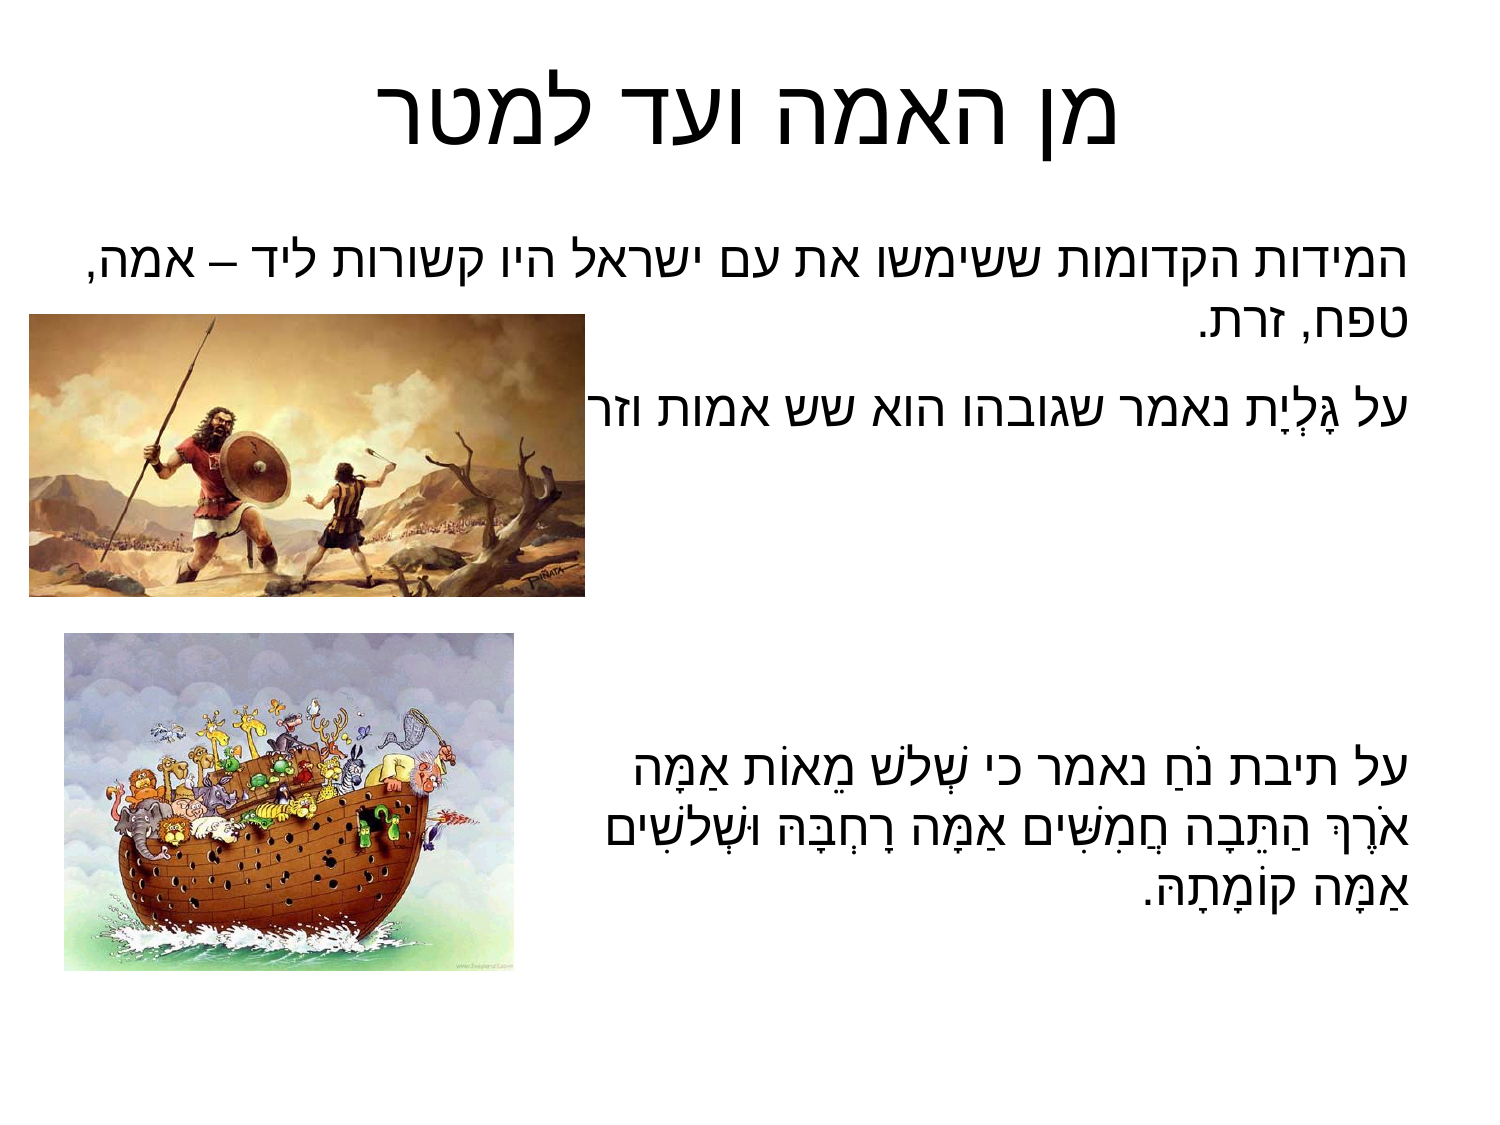

# מן האמה ועד למטר
המידות הקדומות ששימשו את עם ישראל היו קשורות ליד – אמה, טפח, זרת.
על גָּלְיָת נאמר שגובהו הוא שש אמות וזרת.
על תיבת נֹחַ נאמר כי שְׁלשׁ מֵאוֹת אַמָּה
אֹרֶךְ הַתֵּבָה חֲמִשִּׁים אַמָּה רָחְבָּהּ וּשְׁלשִׁים
אַמָּה קוֹמָתָהּ.
כך גם בתרבויות אחרות. האנגלים, לדוגמה, משתמשים במידה רגל עד היום.